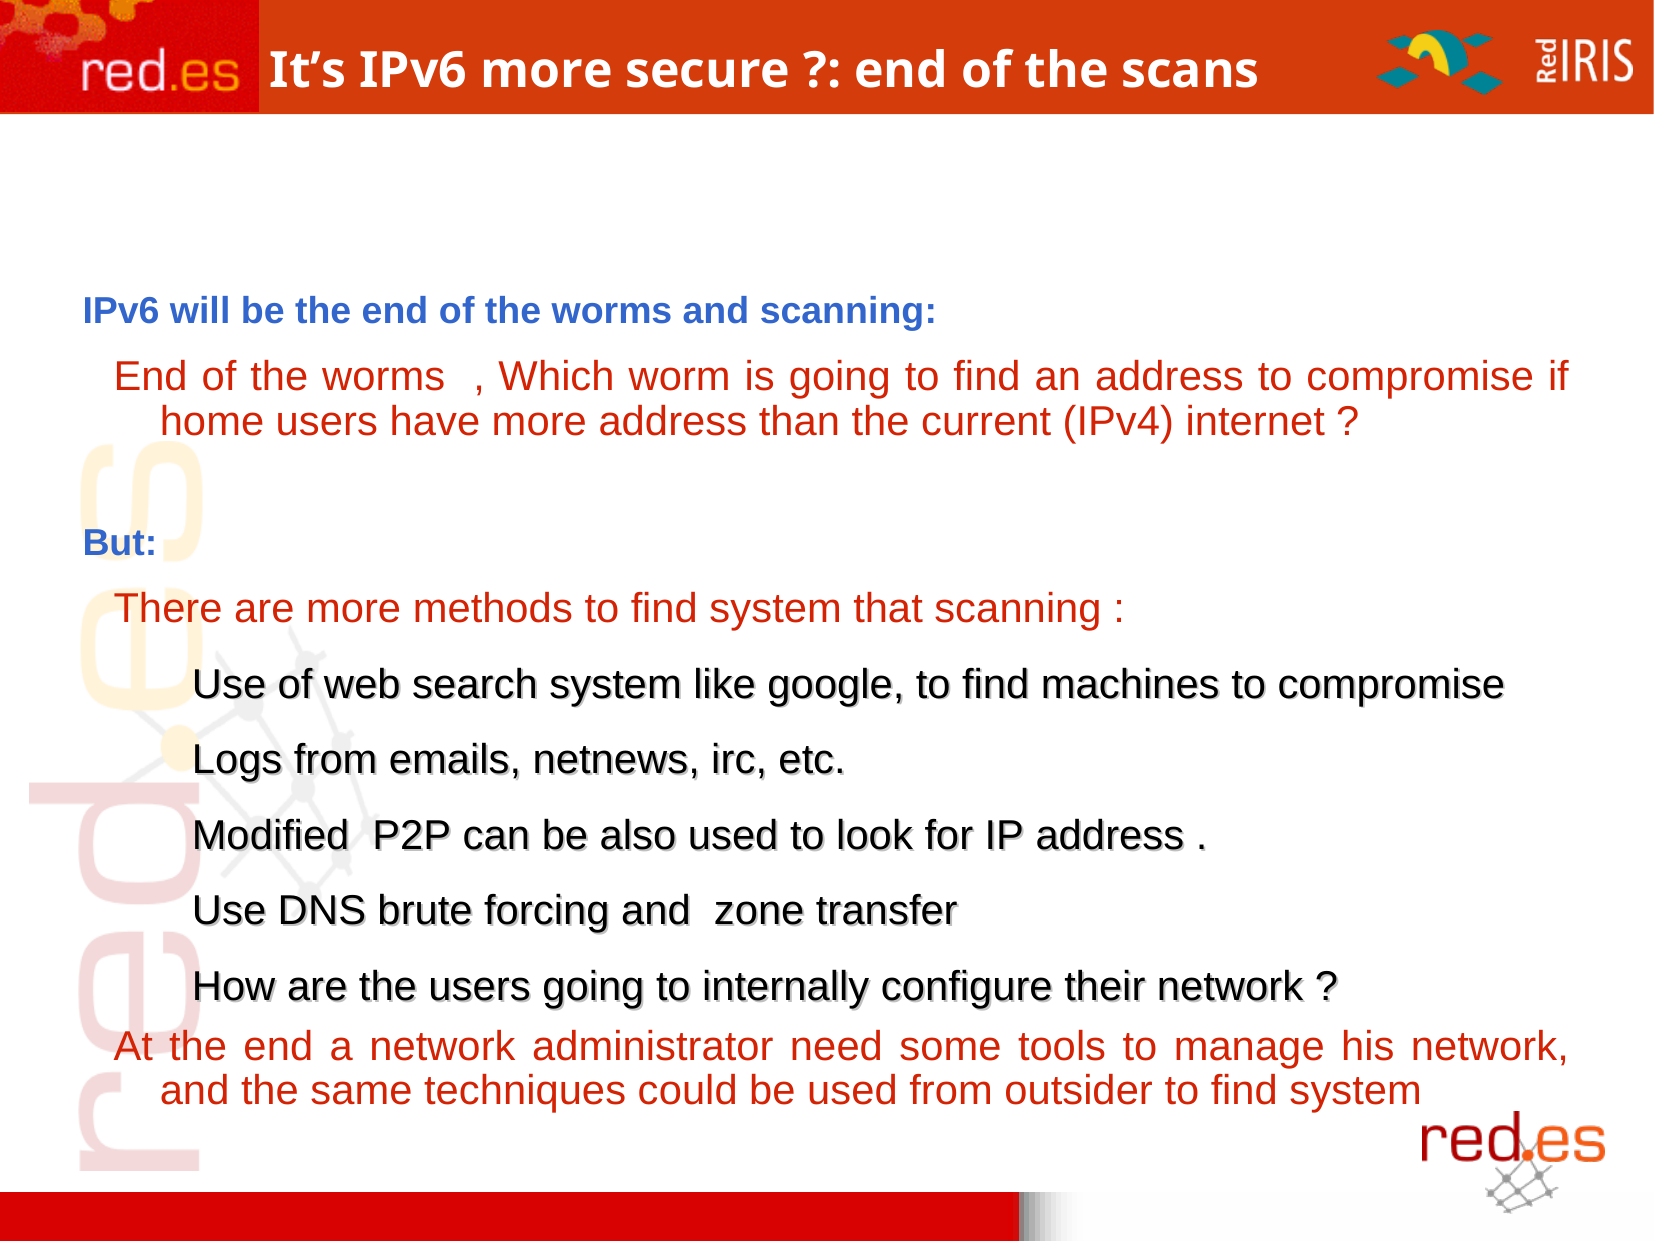

# It’s IPv6 more secure ?: end of the scans
IPv6 will be the end of the worms and scanning:
End of the worms , Which worm is going to find an address to compromise if home users have more address than the current (IPv4) internet ?
But:
There are more methods to find system that scanning :
Use of web search system like google, to find machines to compromise
Logs from emails, netnews, irc, etc.
Modified P2P can be also used to look for IP address .
Use DNS brute forcing and zone transfer
How are the users going to internally configure their network ?
At the end a network administrator need some tools to manage his network, and the same techniques could be used from outsider to find system